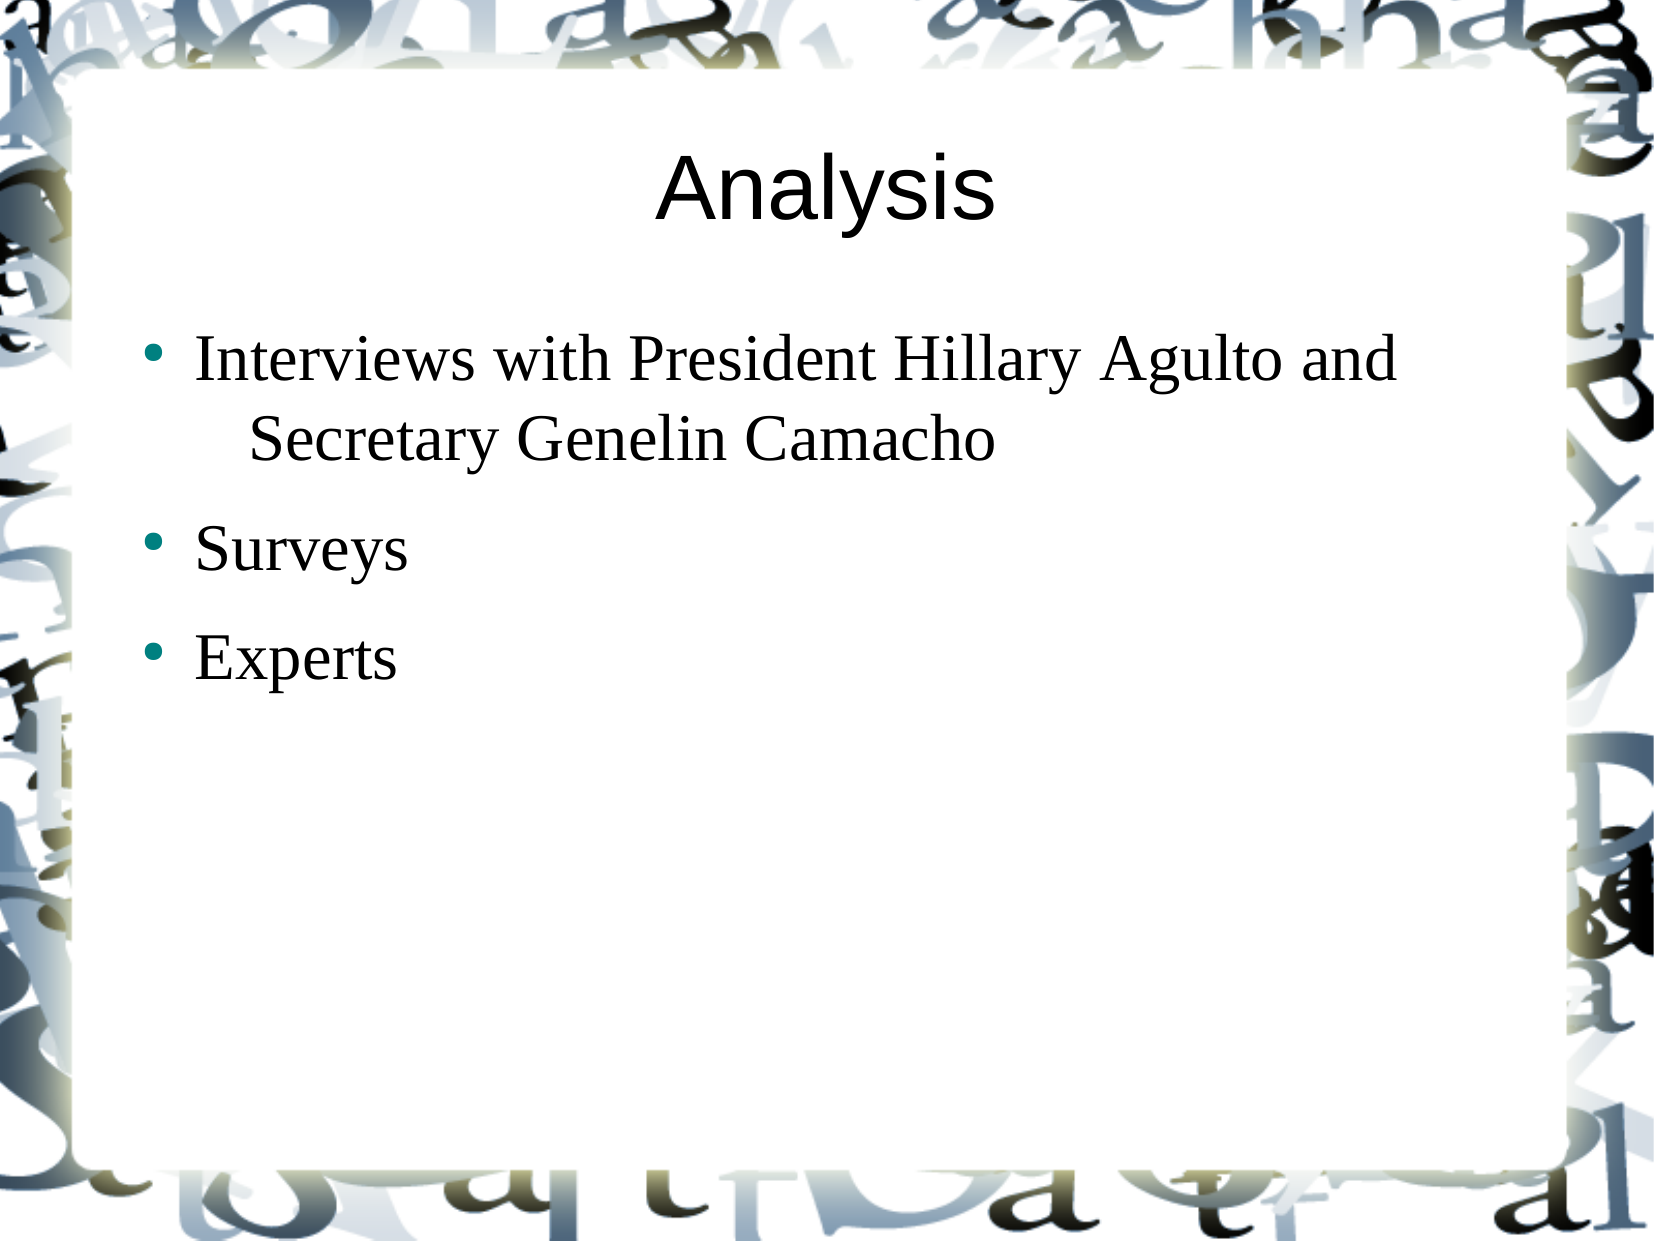

# Analysis
Interviews with President Hillary Agulto and Secretary Genelin Camacho
Surveys
Experts